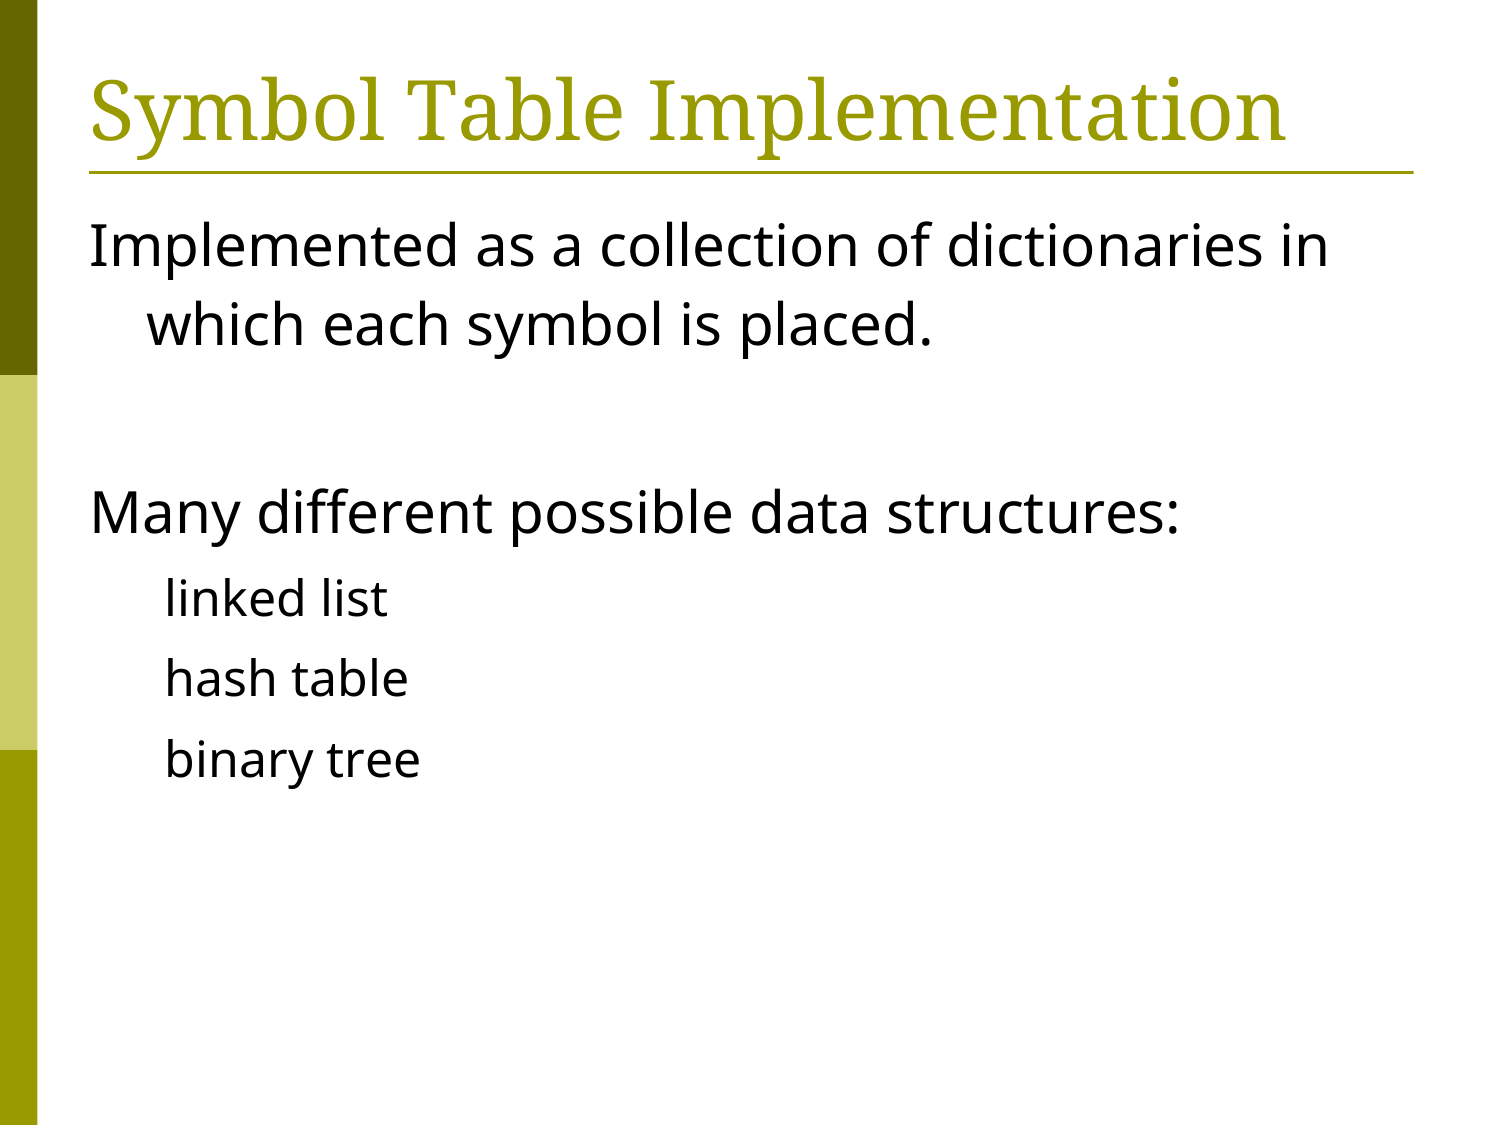

# Symbol Table Implementation
Implemented as a collection of dictionaries in which each symbol is placed.
Many different possible data structures:
linked list
hash table
binary tree